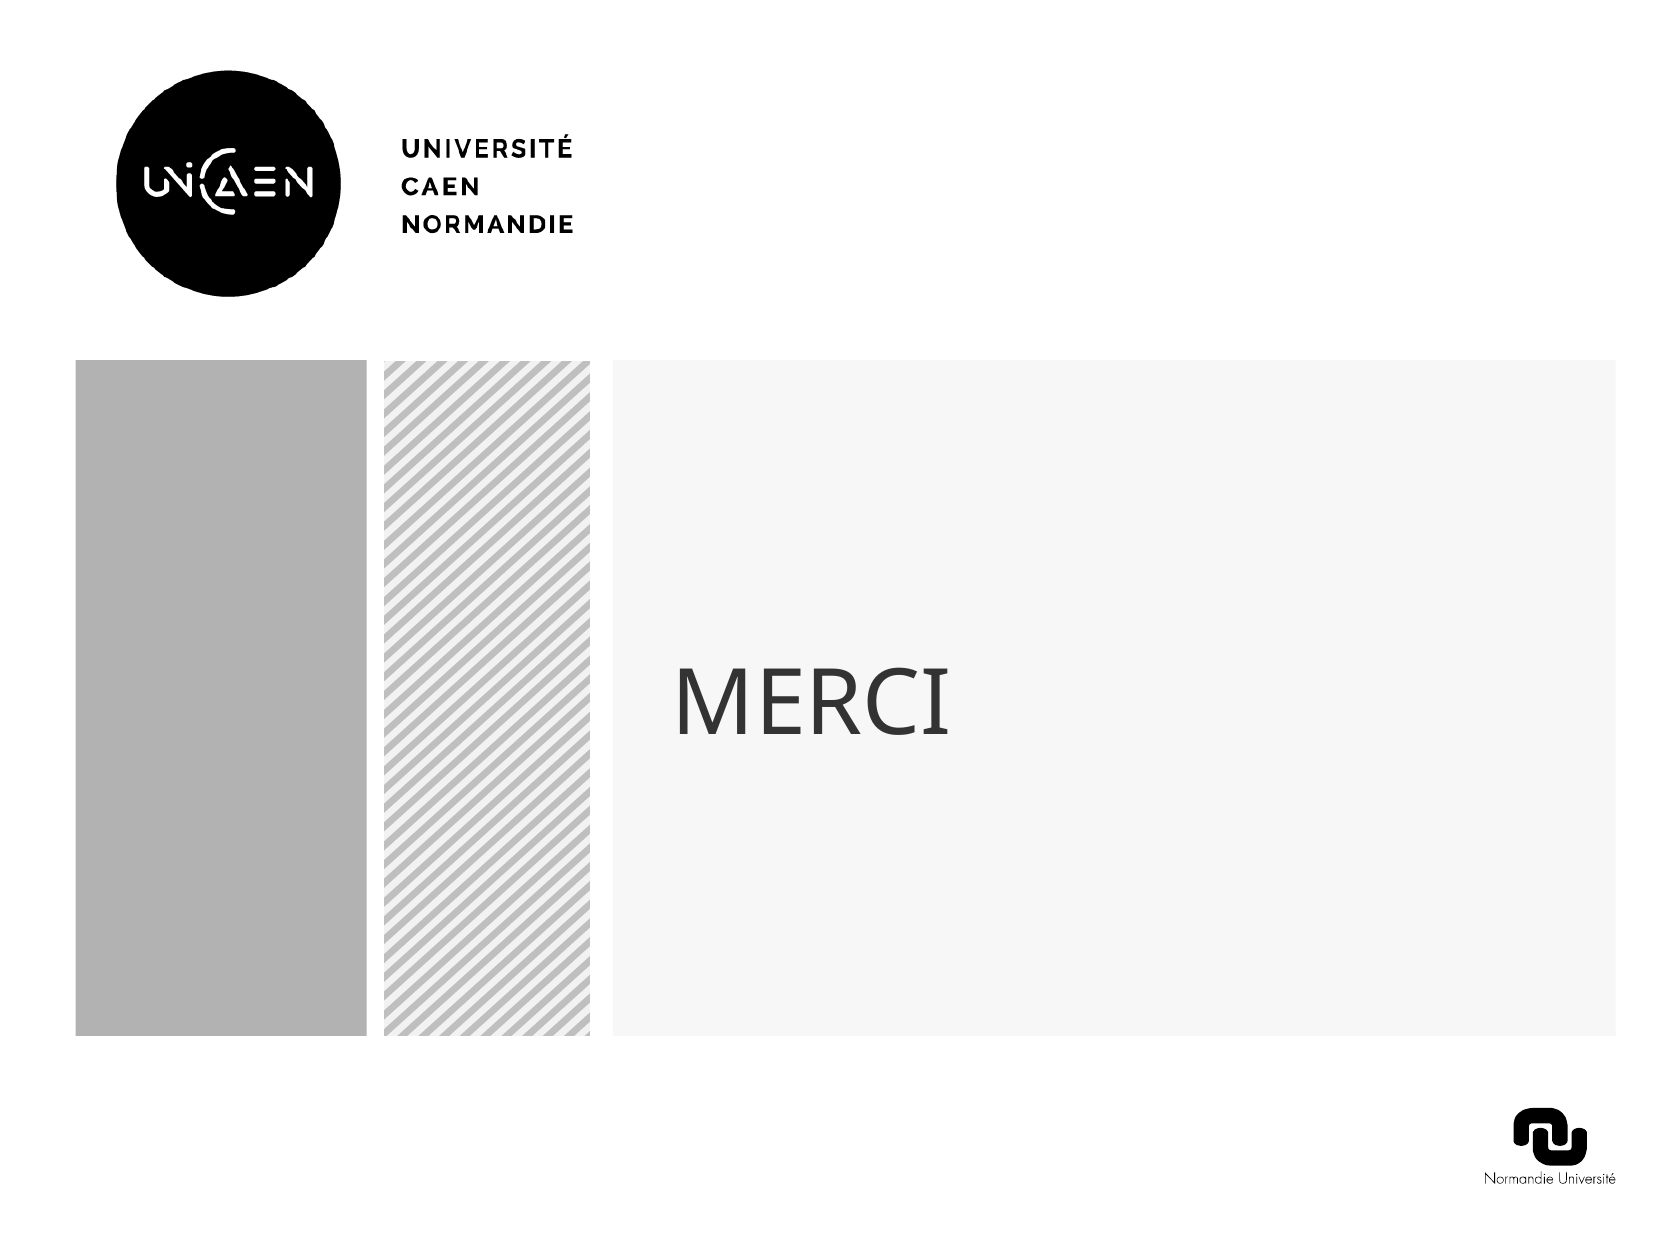

# MERCI
38
Découverte Ecampus pourn les personnels administratifs